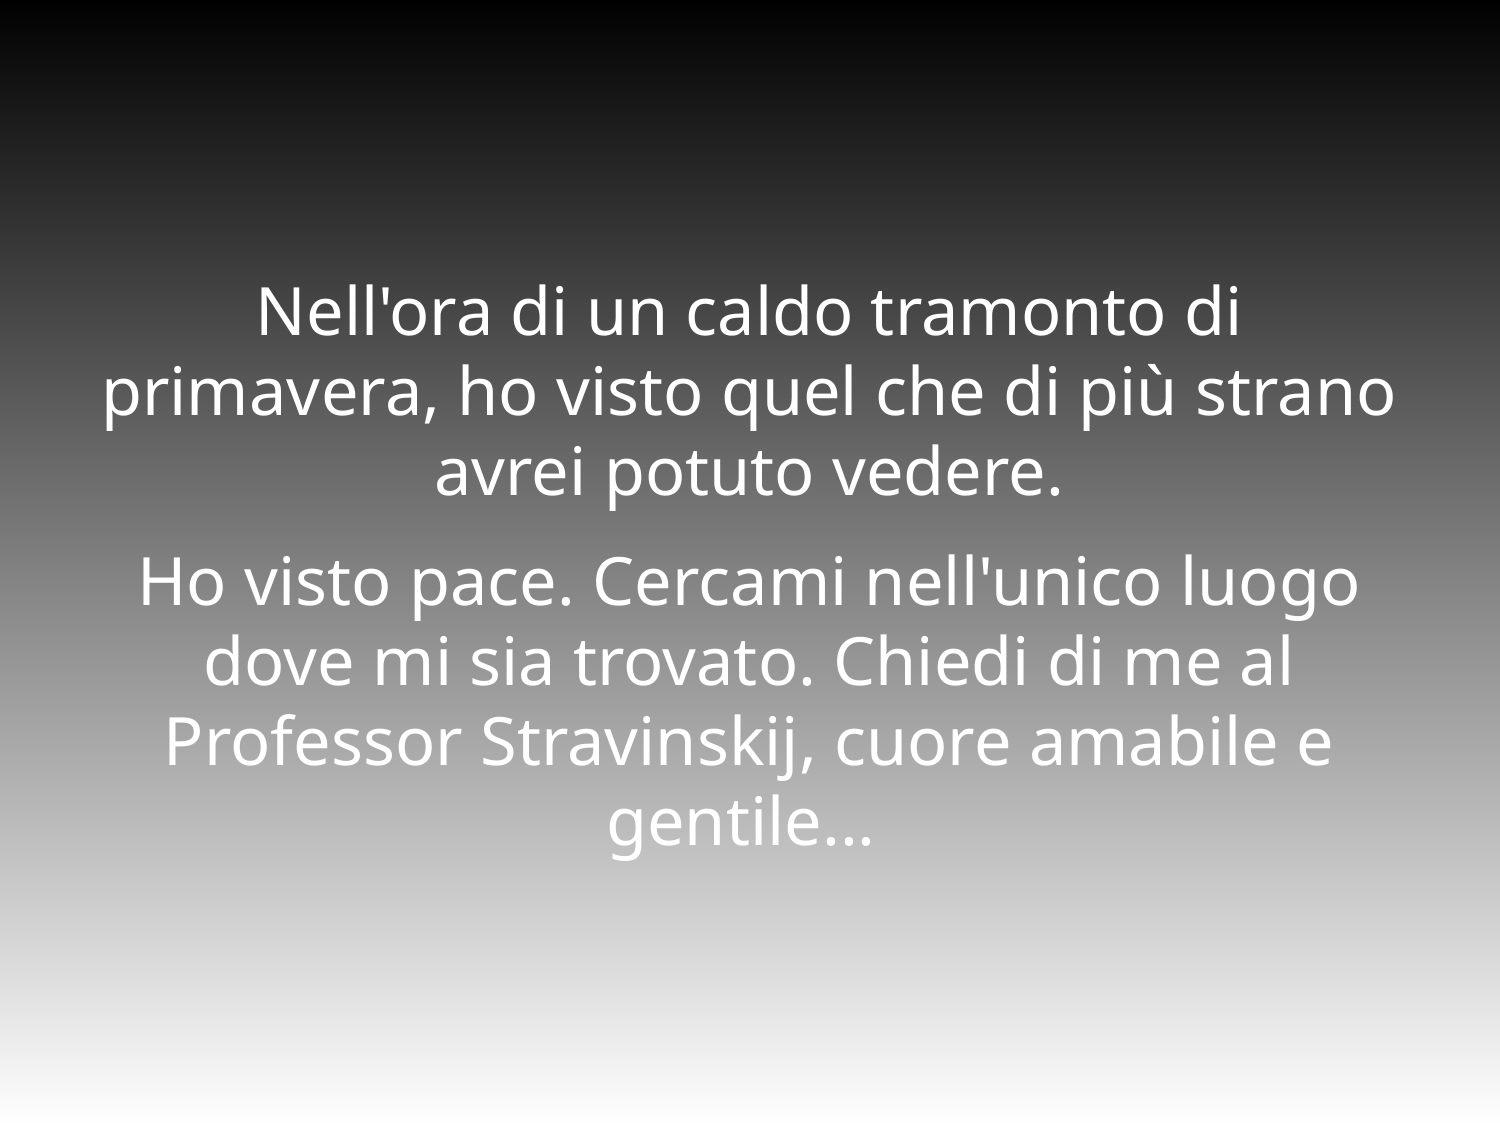

# Nell'ora di un caldo tramonto di primavera, ho visto quel che di più strano avrei potuto vedere.
Ho visto pace. Cercami nell'unico luogo dove mi sia trovato. Chiedi di me al Professor Stravinskij, cuore amabile e gentile...